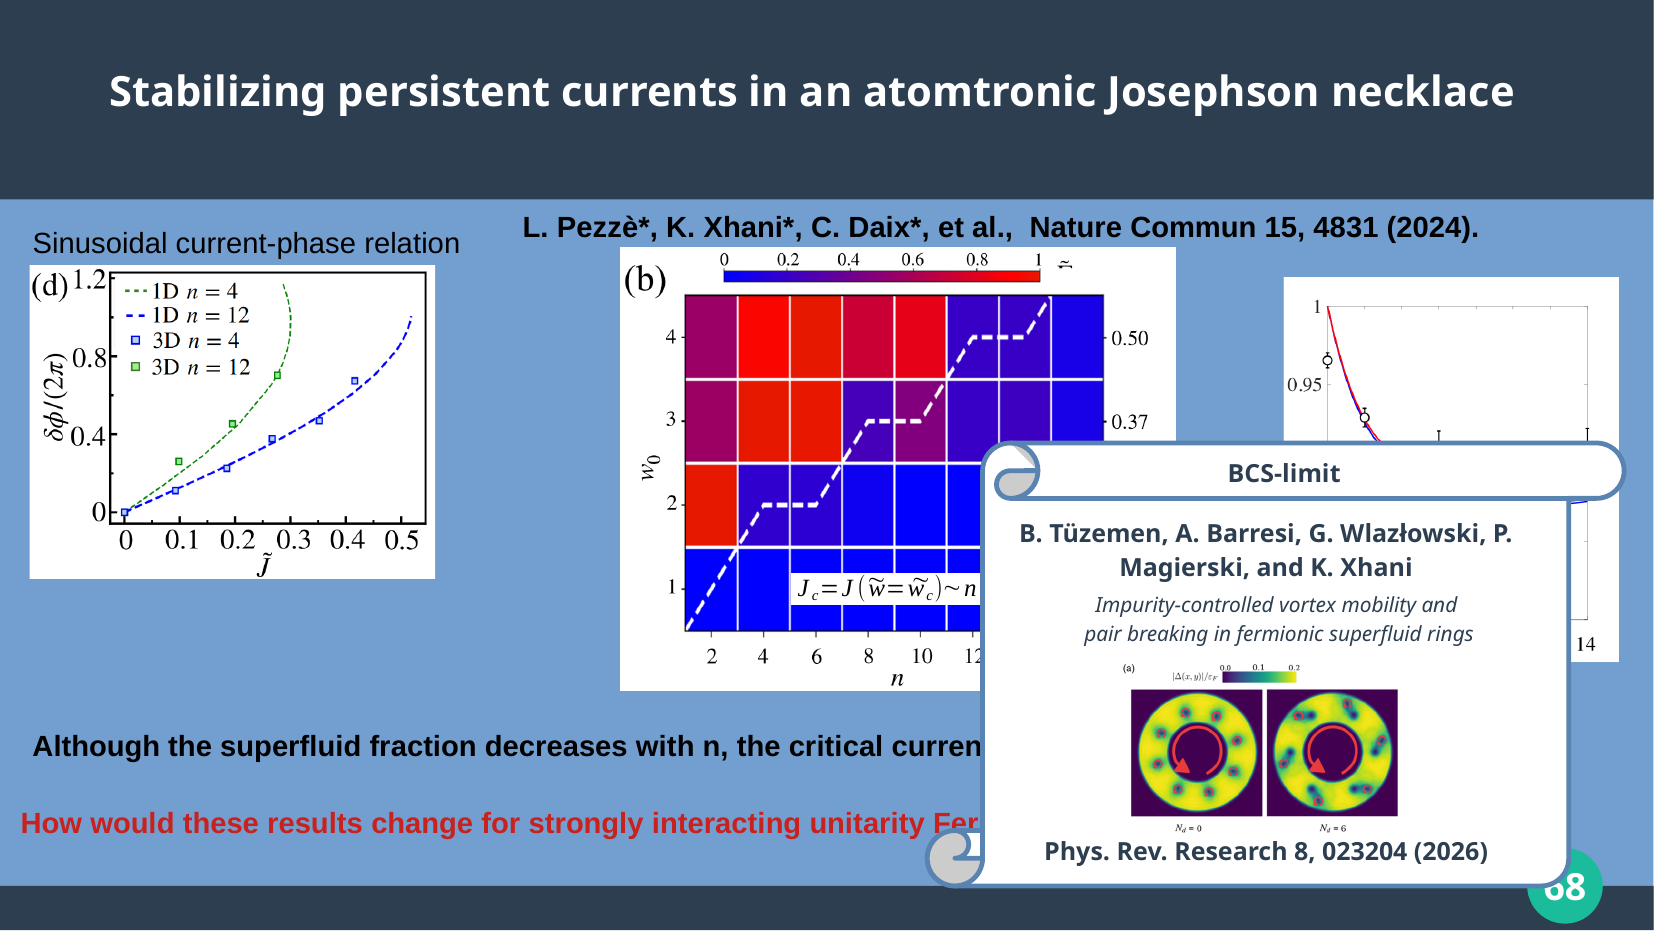

# Stabilizing persistent currents in an atomtronic Josephson necklace
L. Pezzè*, K. Xhani*, C. Daix*, et al., Nature Commun 15, 4831 (2024).
Sinusoidal current-phase relation
BCS-limit
B. Tüzemen, A. Barresi, G. Wlazłowski, P. Magierski, and K. Xhani
Impurity-controlled vortex mobility and
pair breaking in fermionic superfluid rings
Although the superfluid fraction decreases with n, the critical current increases with the number of junctions
How would these results change for strongly interacting unitarity Fermi gas?
Work in progress
Phys. Rev. Research 8, 023204 (2026)